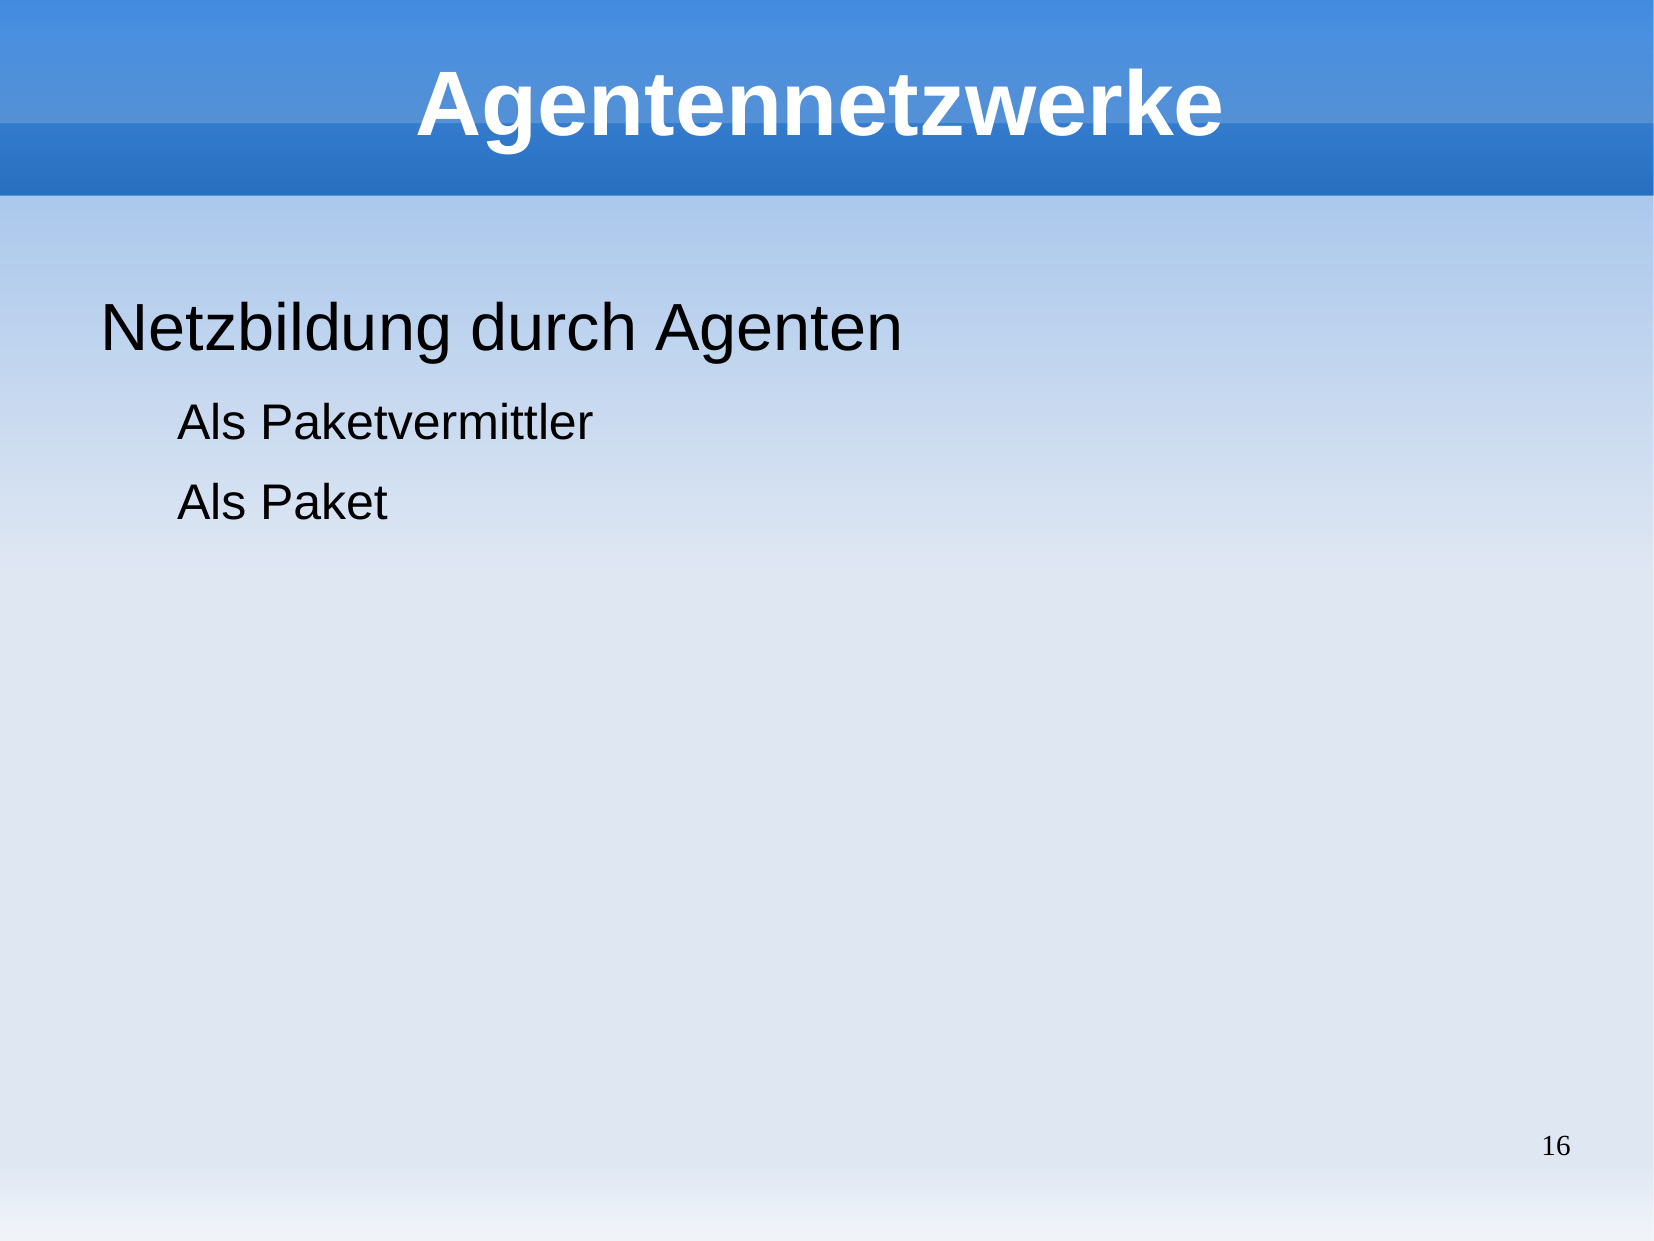

# Agentennetzwerke
Netzbildung durch Agenten
Als Paketvermittler
Als Paket
16